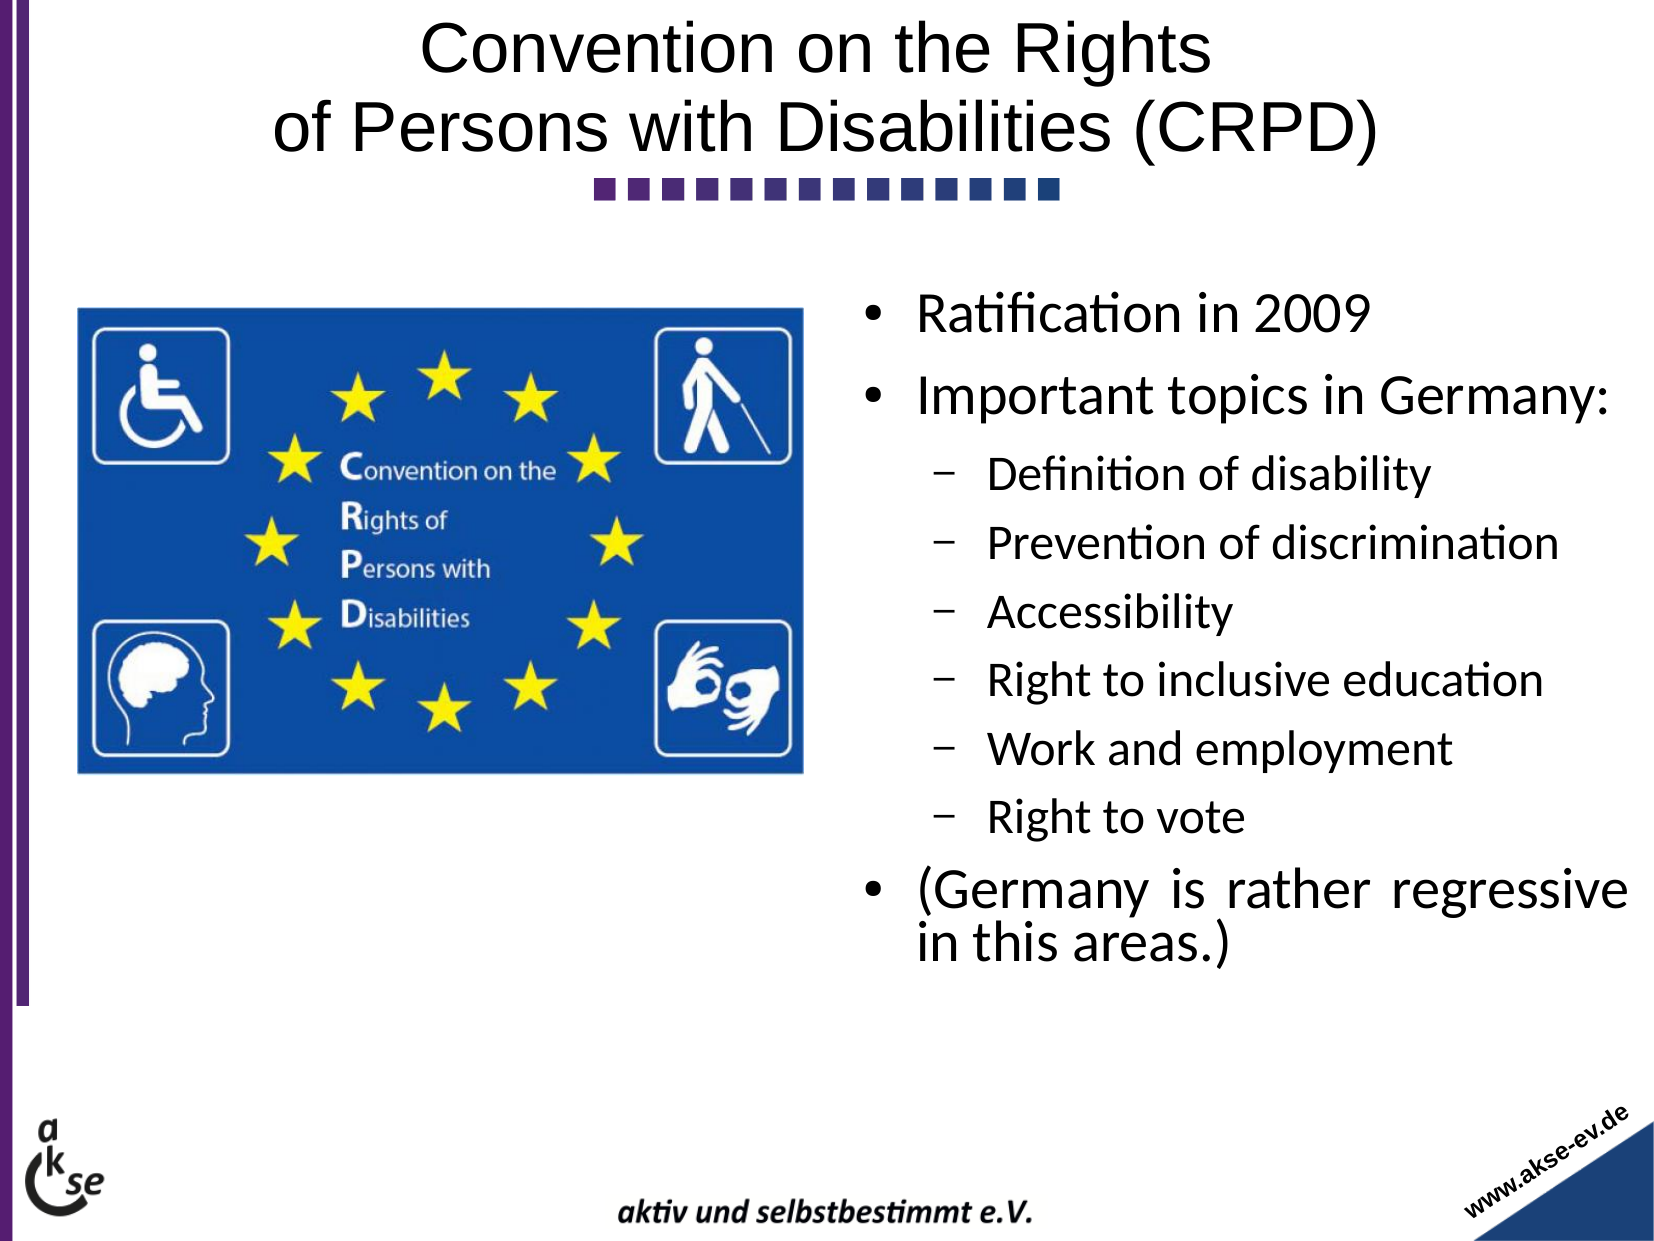

# Convention on the Rights of Persons with Disabilities (CRPD)
Ratification in 2009
Important topics in Germany:
Definition of disability
Prevention of discrimination
Accessibility
Right to inclusive education
Work and employment
Right to vote
(Germany is rather regressive in this areas.)